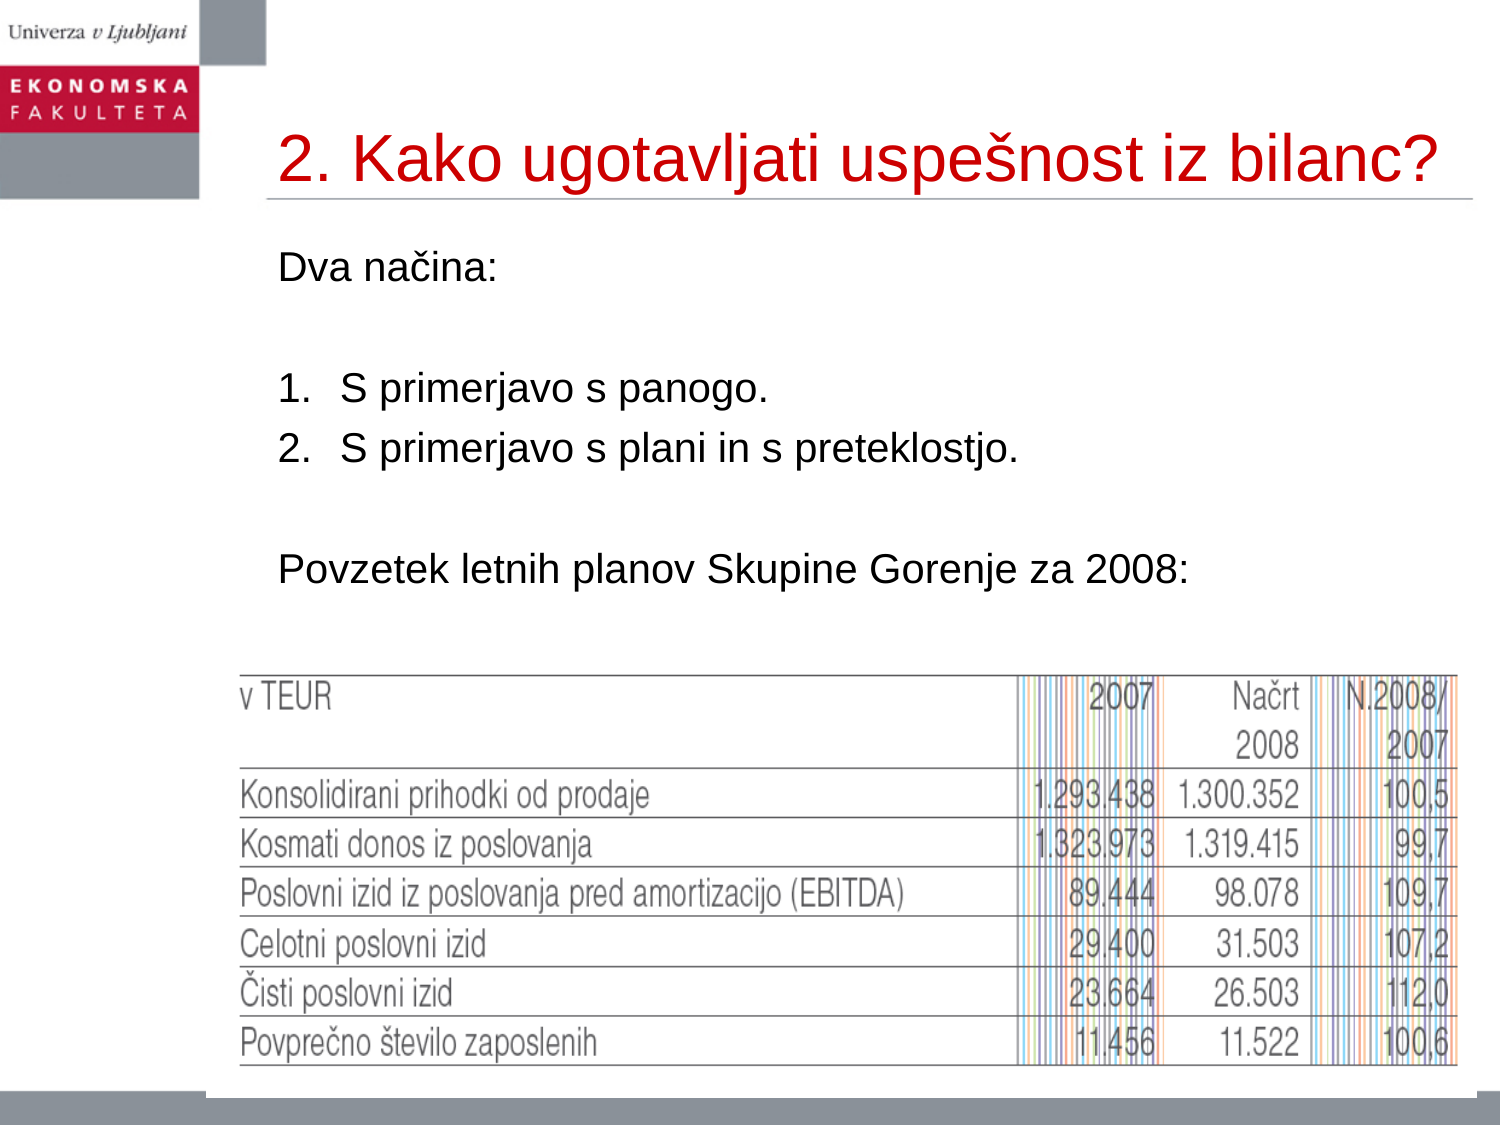

# 2. Kako ugotavljati uspešnost iz bilanc?
Dva načina:
S primerjavo s panogo.
S primerjavo s plani in s preteklostjo.
Povzetek letnih planov Skupine Gorenje za 2008: